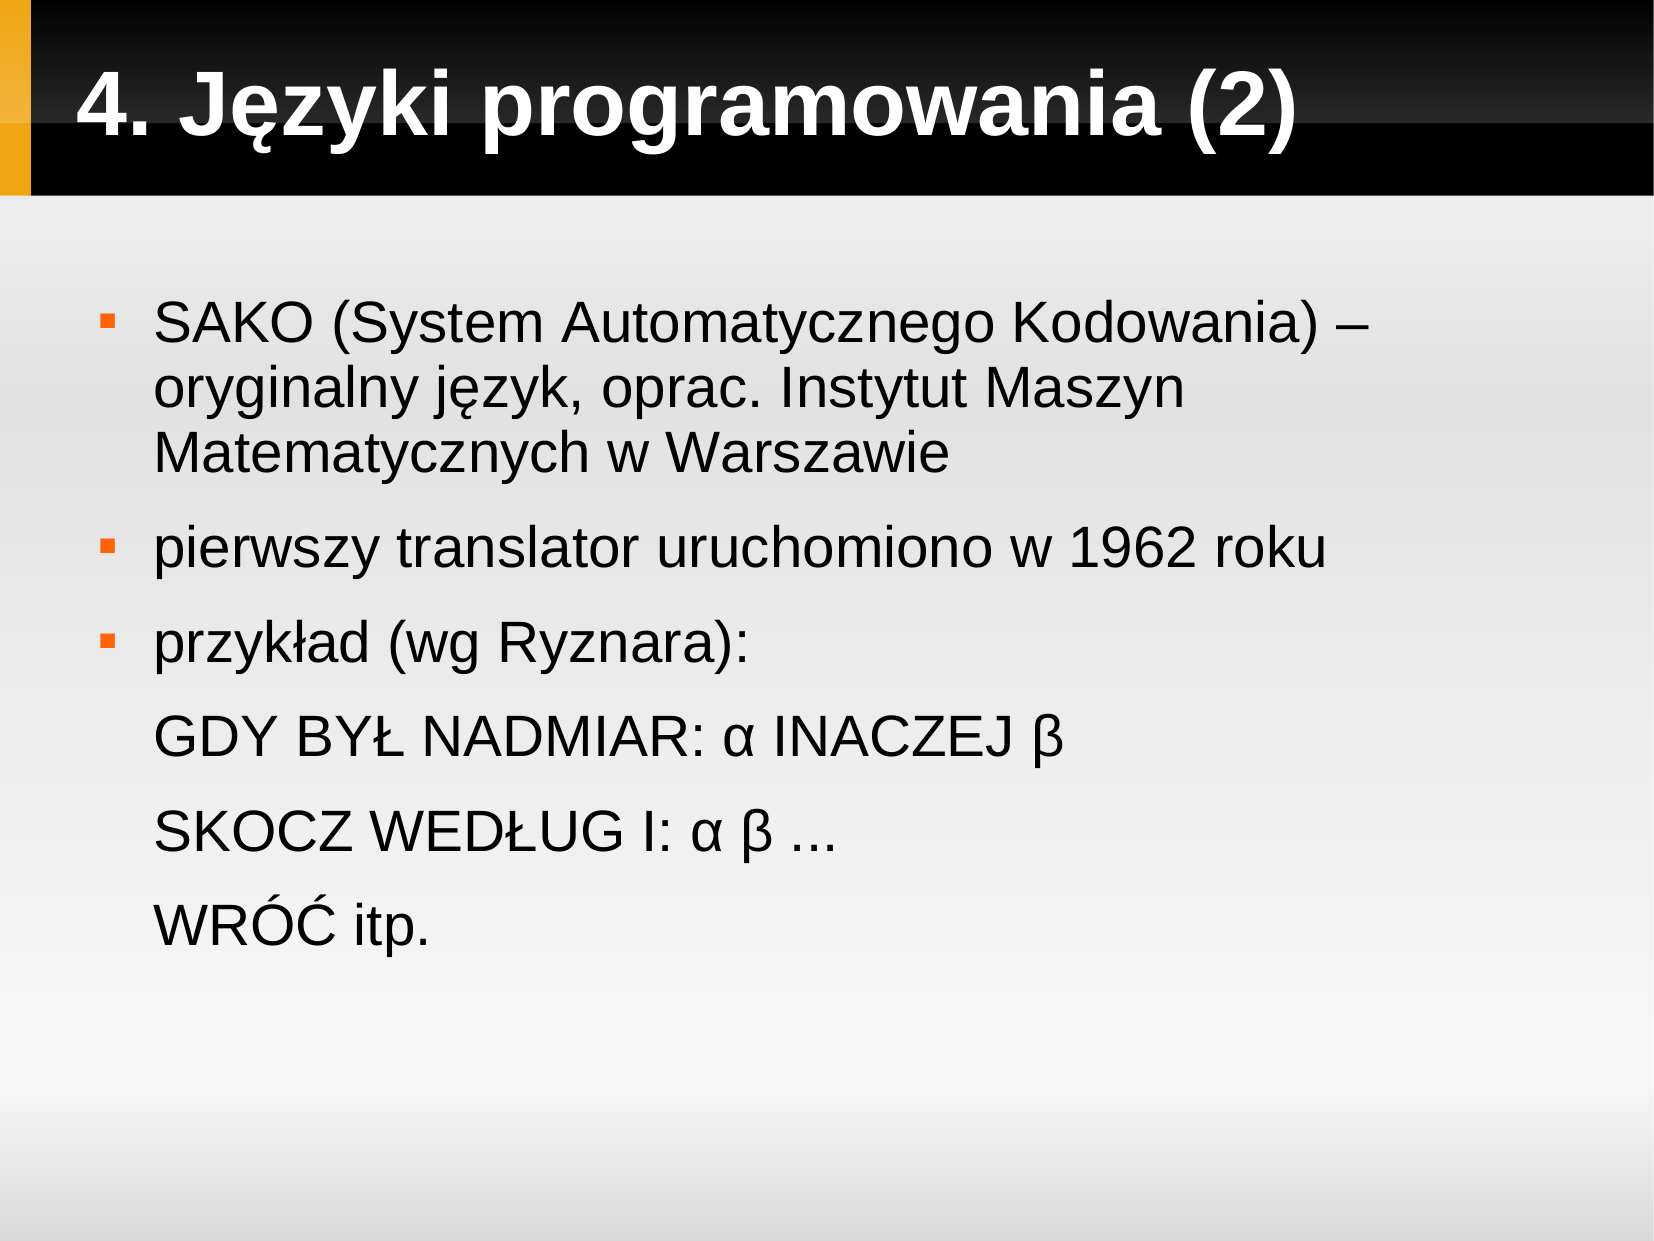

# 4. Języki programowania (2)
SAKO (System Automatycznego Kodowania) – oryginalny język, oprac. Instytut Maszyn Matematycznych w Warszawie
pierwszy translator uruchomiono w 1962 roku
przykład (wg Ryznara):
GDY BYŁ NADMIAR: α INACZEJ β
SKOCZ WEDŁUG I: α β ...
WRÓĆ itp.